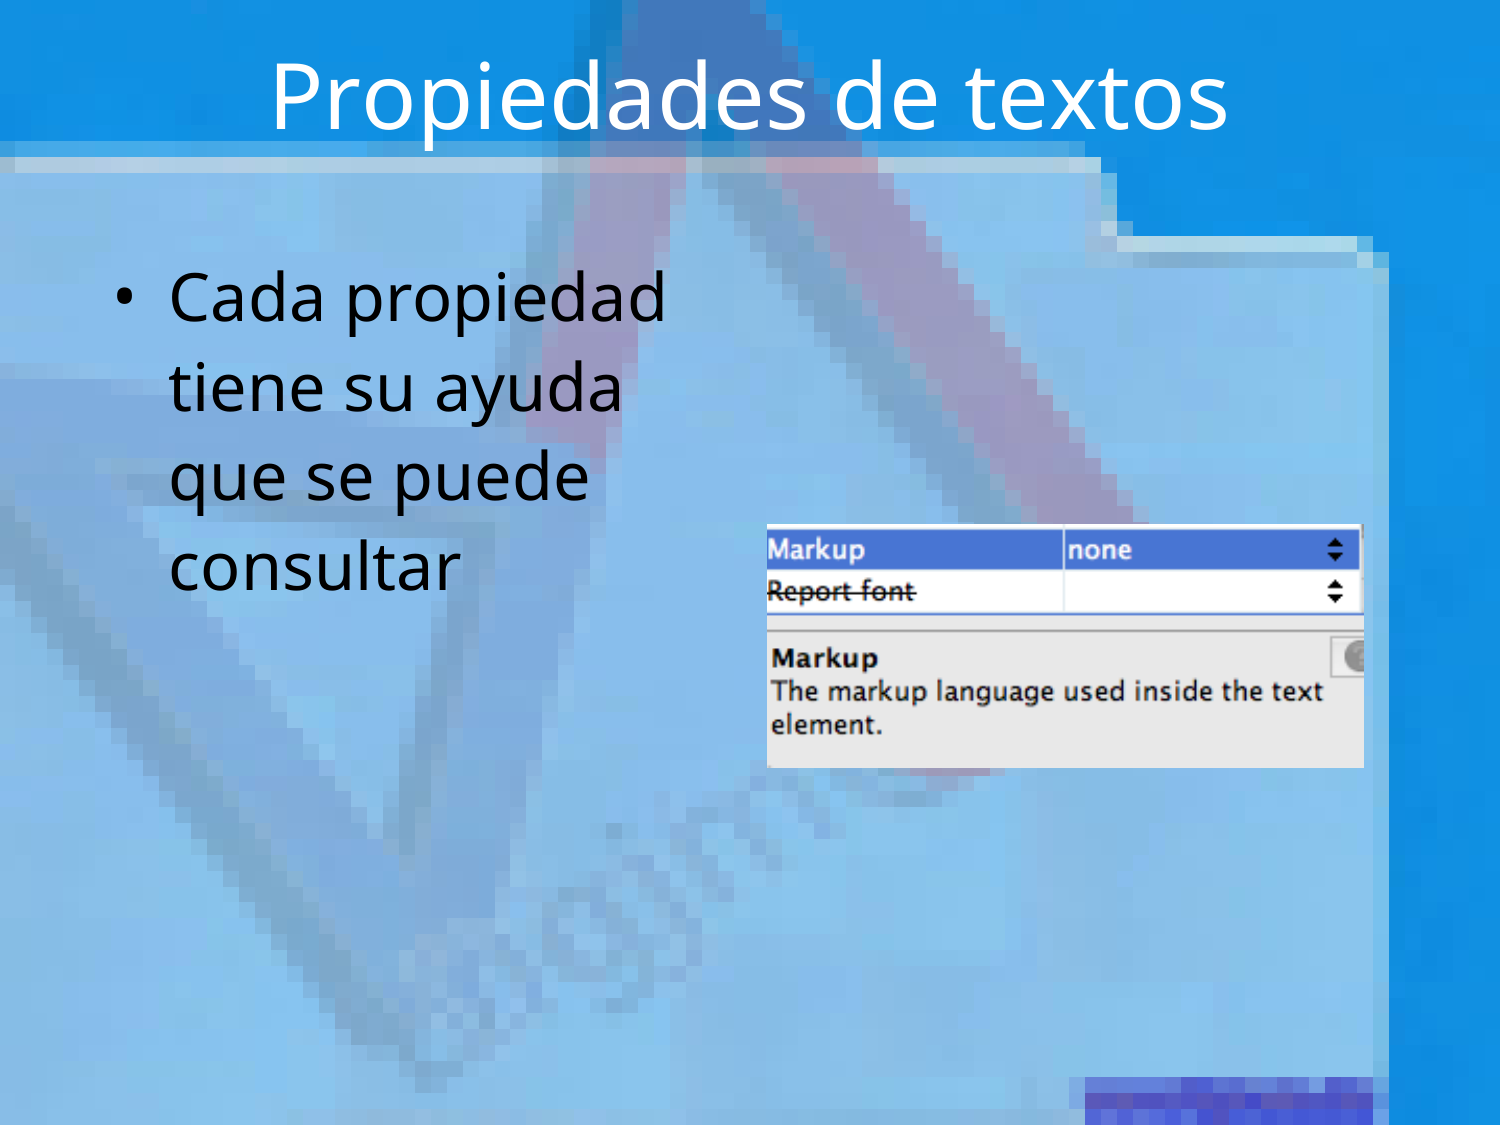

# Propiedades de textos
Cada propiedad tiene su ayuda que se puede consultar